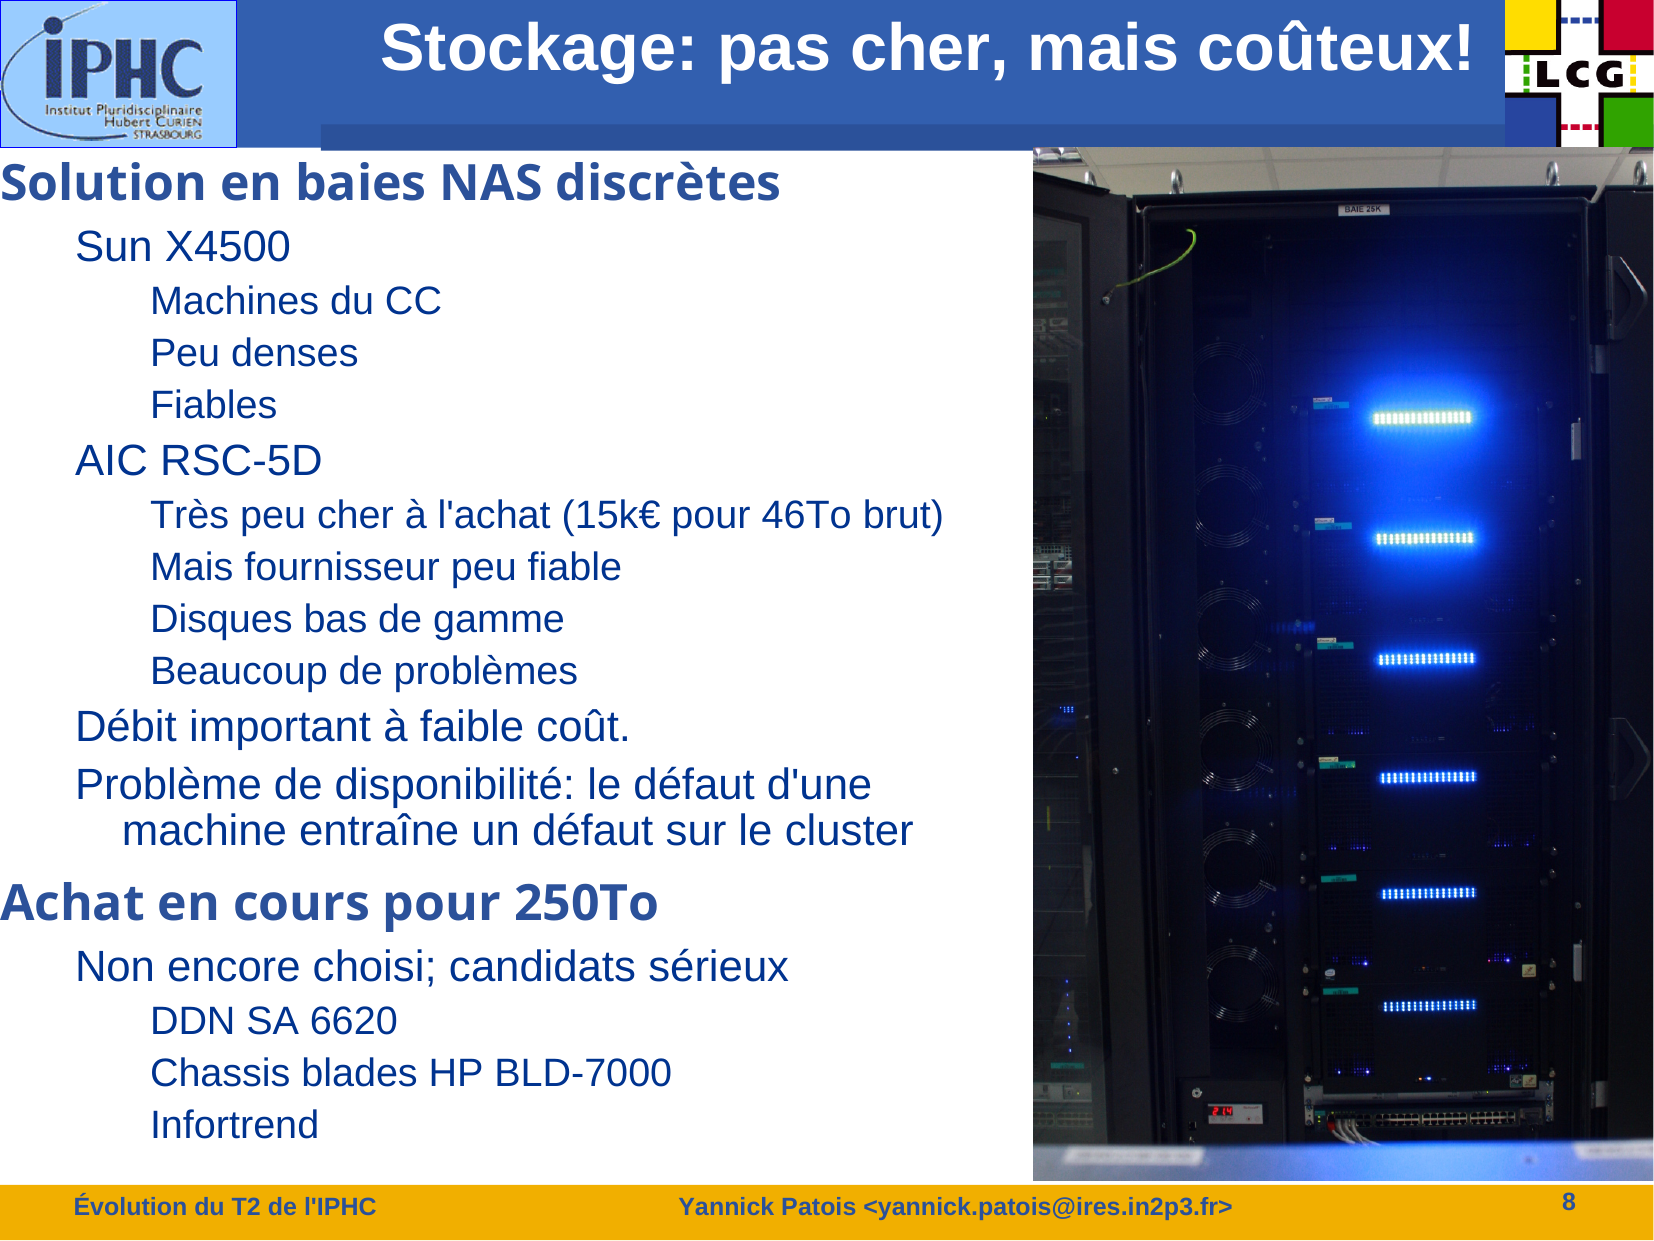

# Stockage: pas cher, mais coûteux!
Solution en baies NAS discrètes
Sun X4500
Machines du CC
Peu denses
Fiables
AIC RSC-5D
Très peu cher à l'achat (15k€ pour 46To brut)
Mais fournisseur peu fiable
Disques bas de gamme
Beaucoup de problèmes
Débit important à faible coût.
Problème de disponibilité: le défaut d'une machine entraîne un défaut sur le cluster
Achat en cours pour 250To
Non encore choisi; candidats sérieux
DDN SA 6620
Chassis blades HP BLD-7000
Infortrend